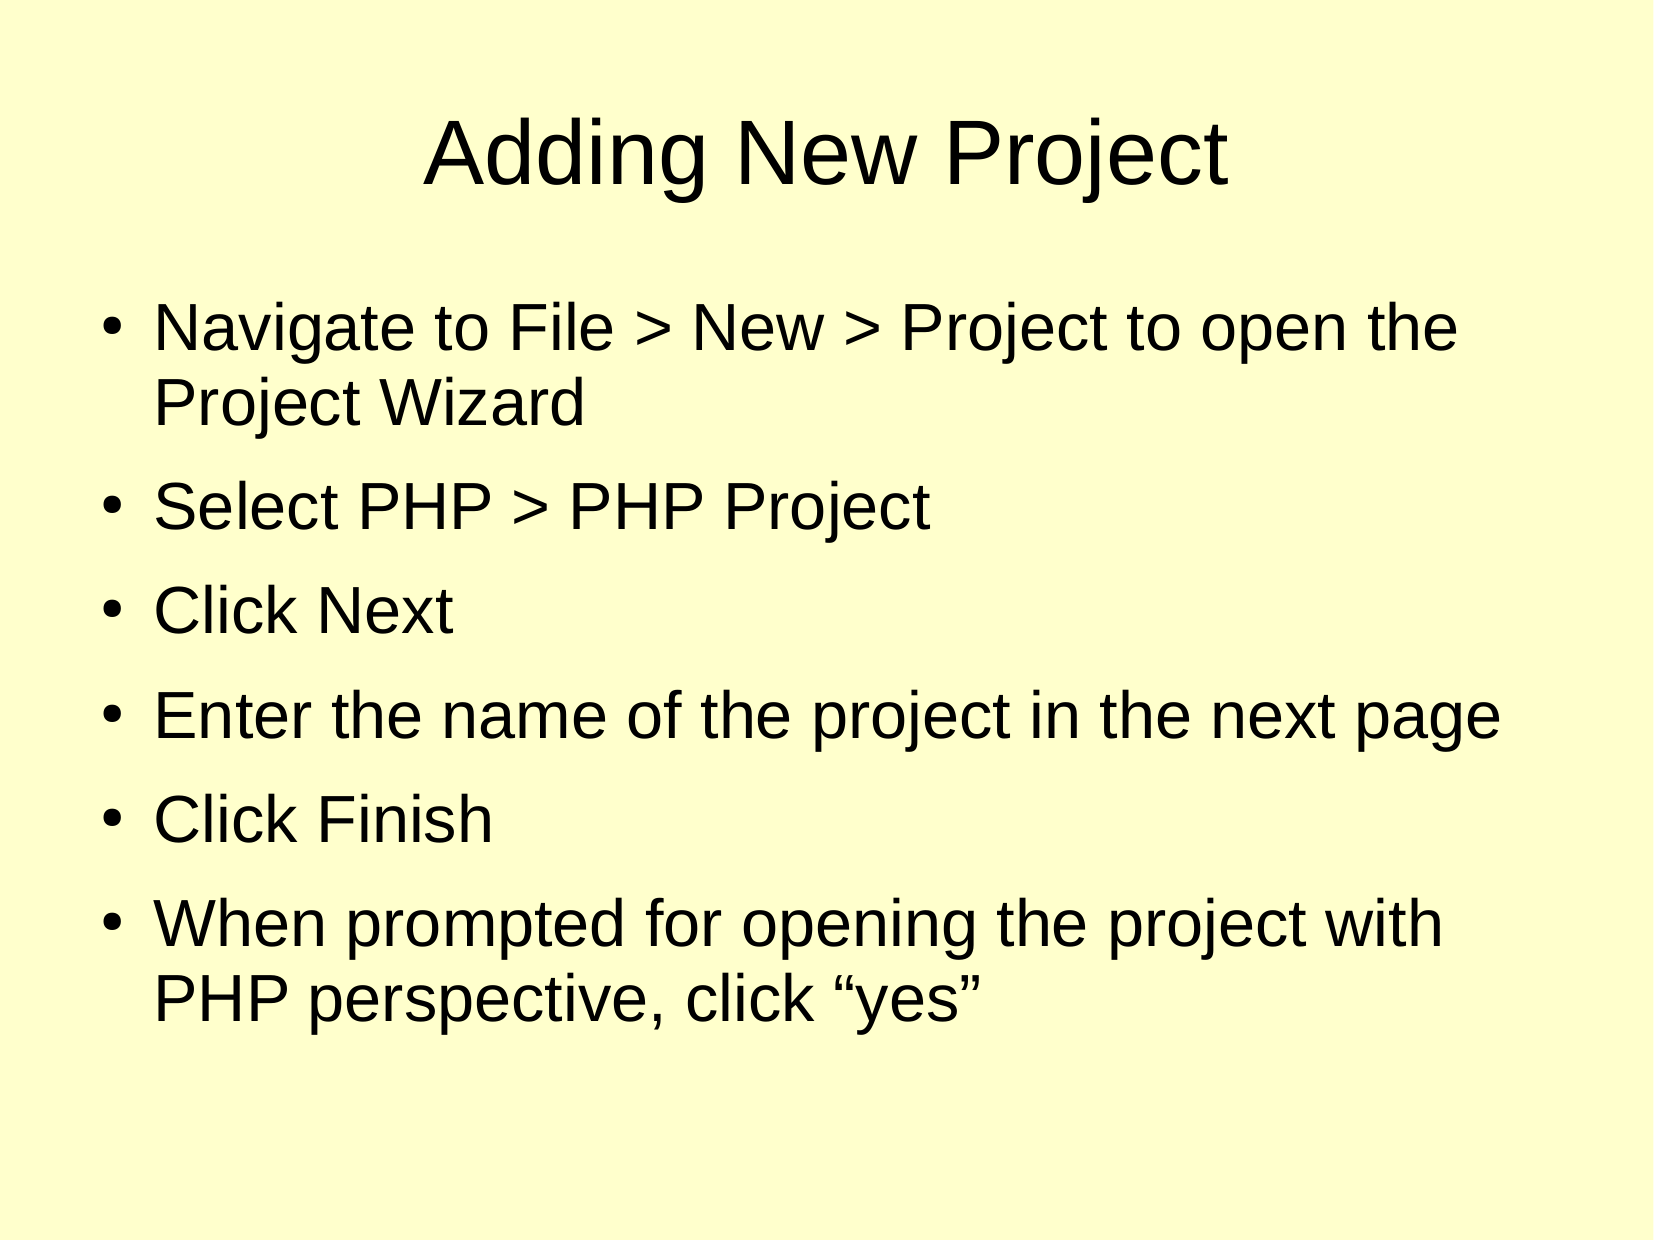

# Adding New Project
Navigate to File > New > Project to open the Project Wizard
Select PHP > PHP Project
Click Next
Enter the name of the project in the next page
Click Finish
When prompted for opening the project with PHP perspective, click “yes”